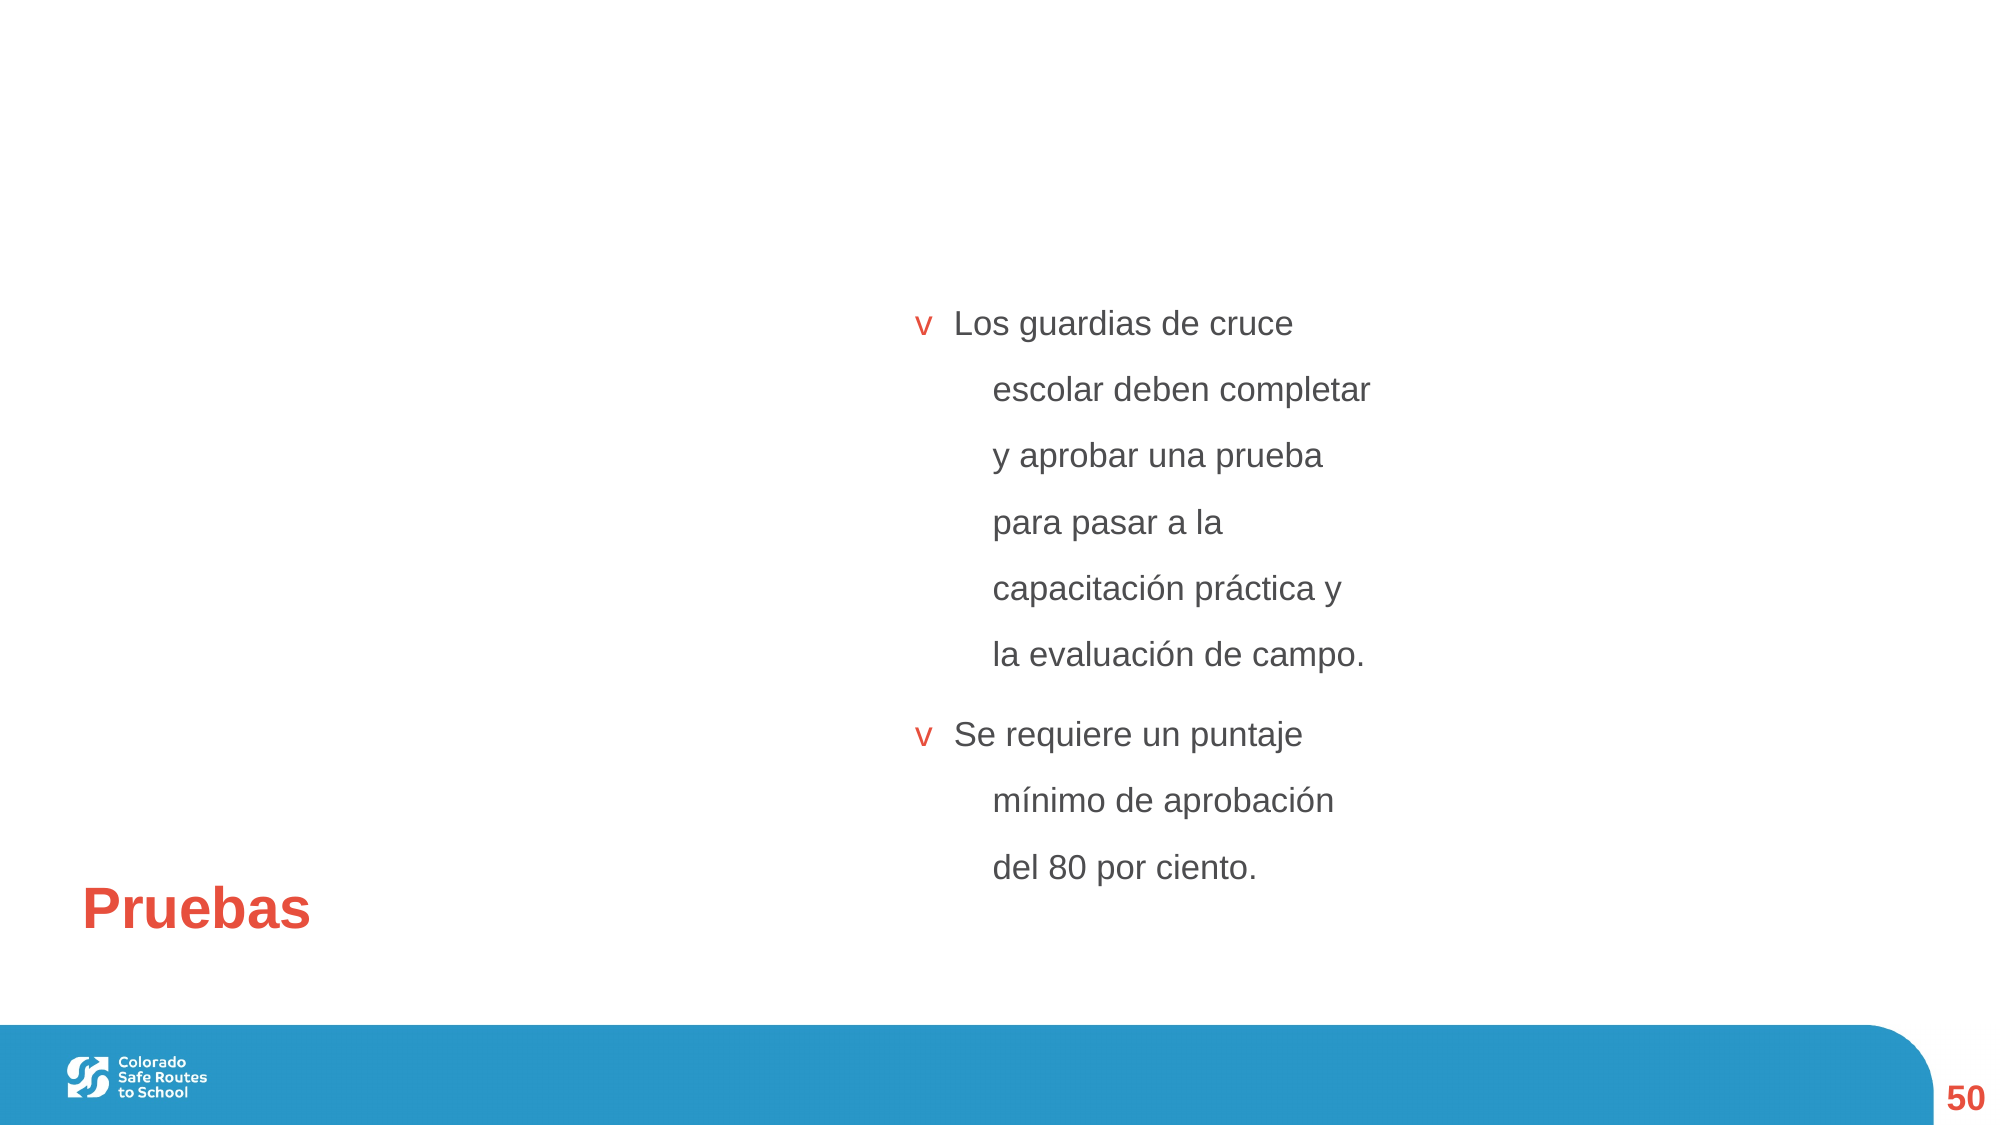

# Pruebas
Los guardias de cruce escolar deben completar y aprobar una prueba para pasar a la capacitación práctica y la evaluación de campo.
Se requiere un puntaje mínimo de aprobación del 80 por ciento.
50